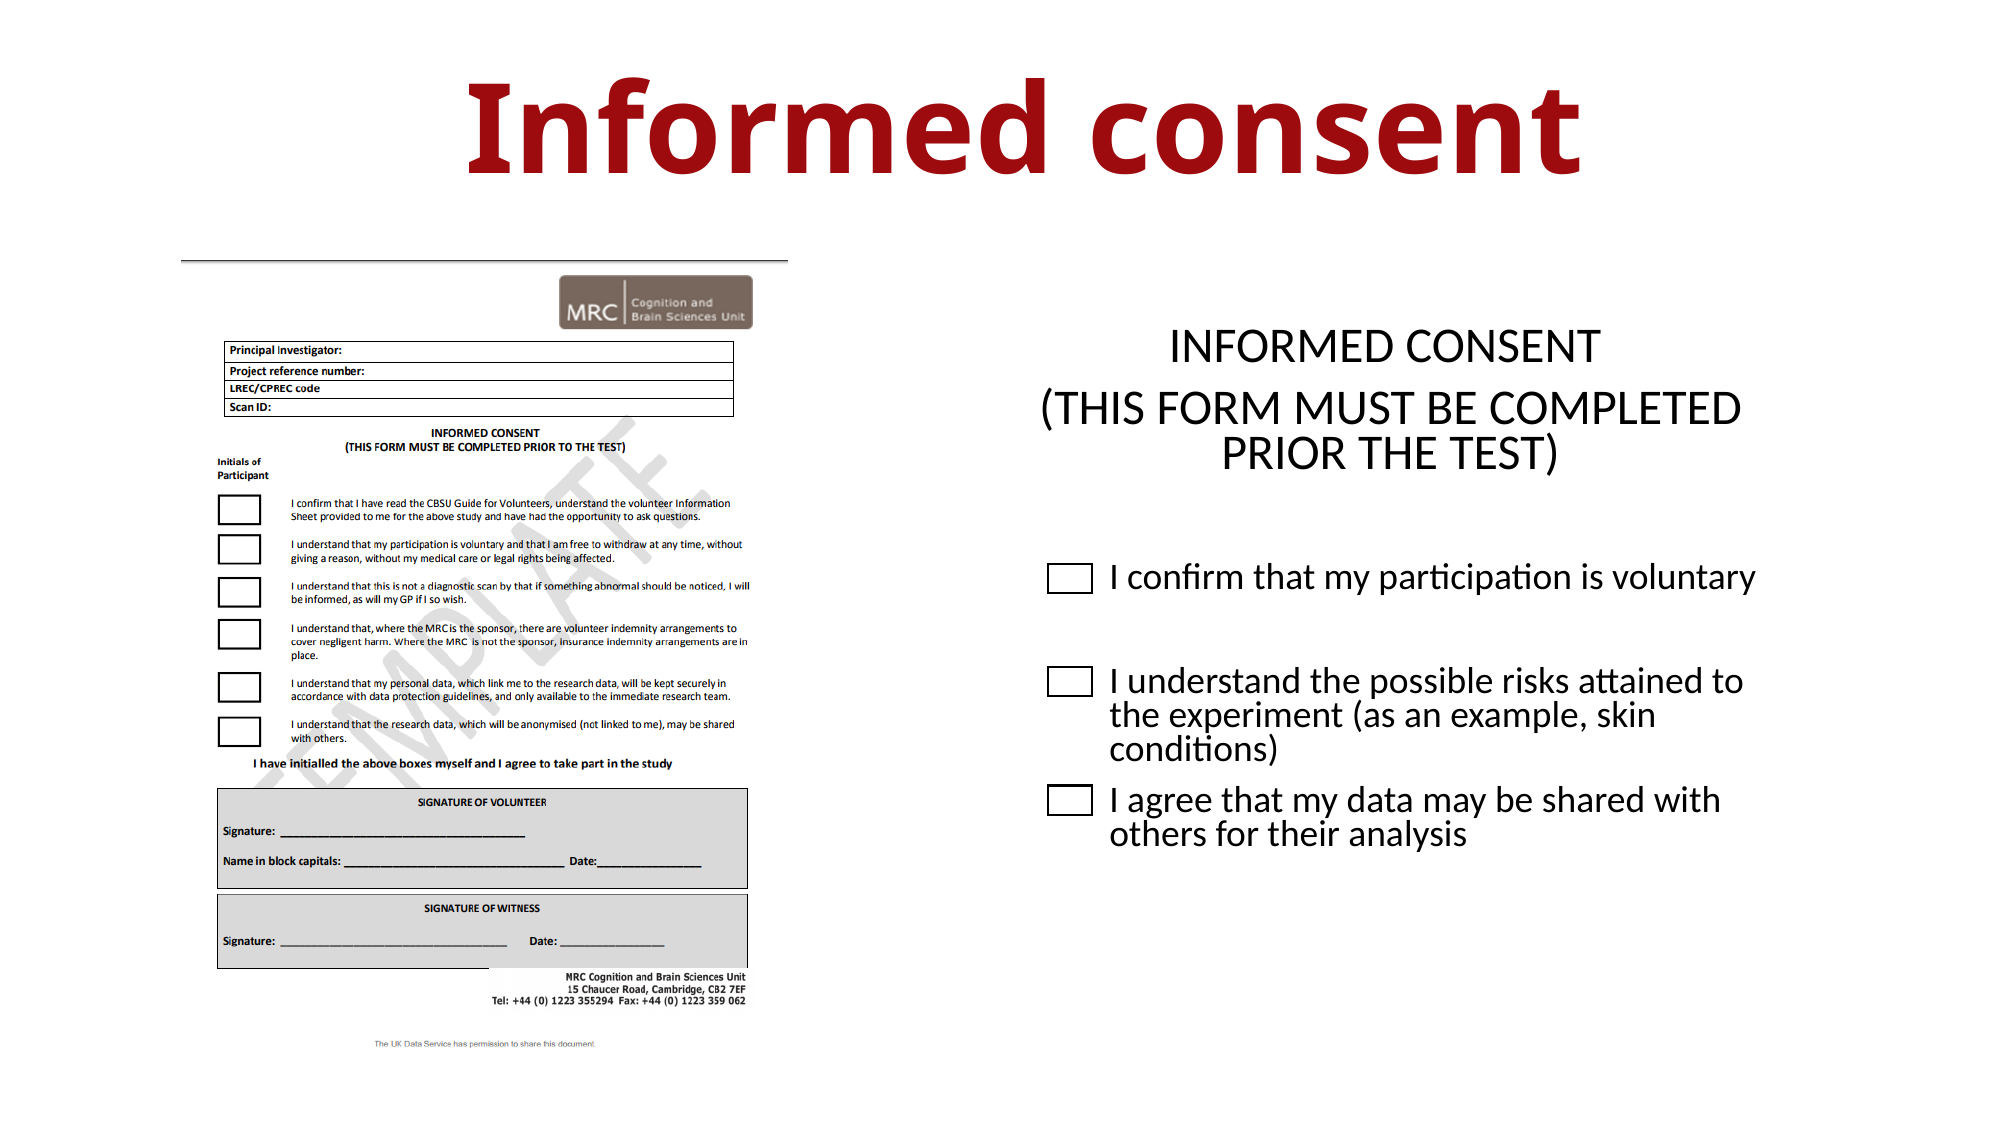

Informed consent
INFORMED CONSENT
(THIS FORM MUST BE COMPLETED PRIOR THE TEST)
I confirm that my participation is voluntary
I understand the possible risks attained to the experiment (as an example, skin conditions)
I agree that my data may be shared with others for their analysis